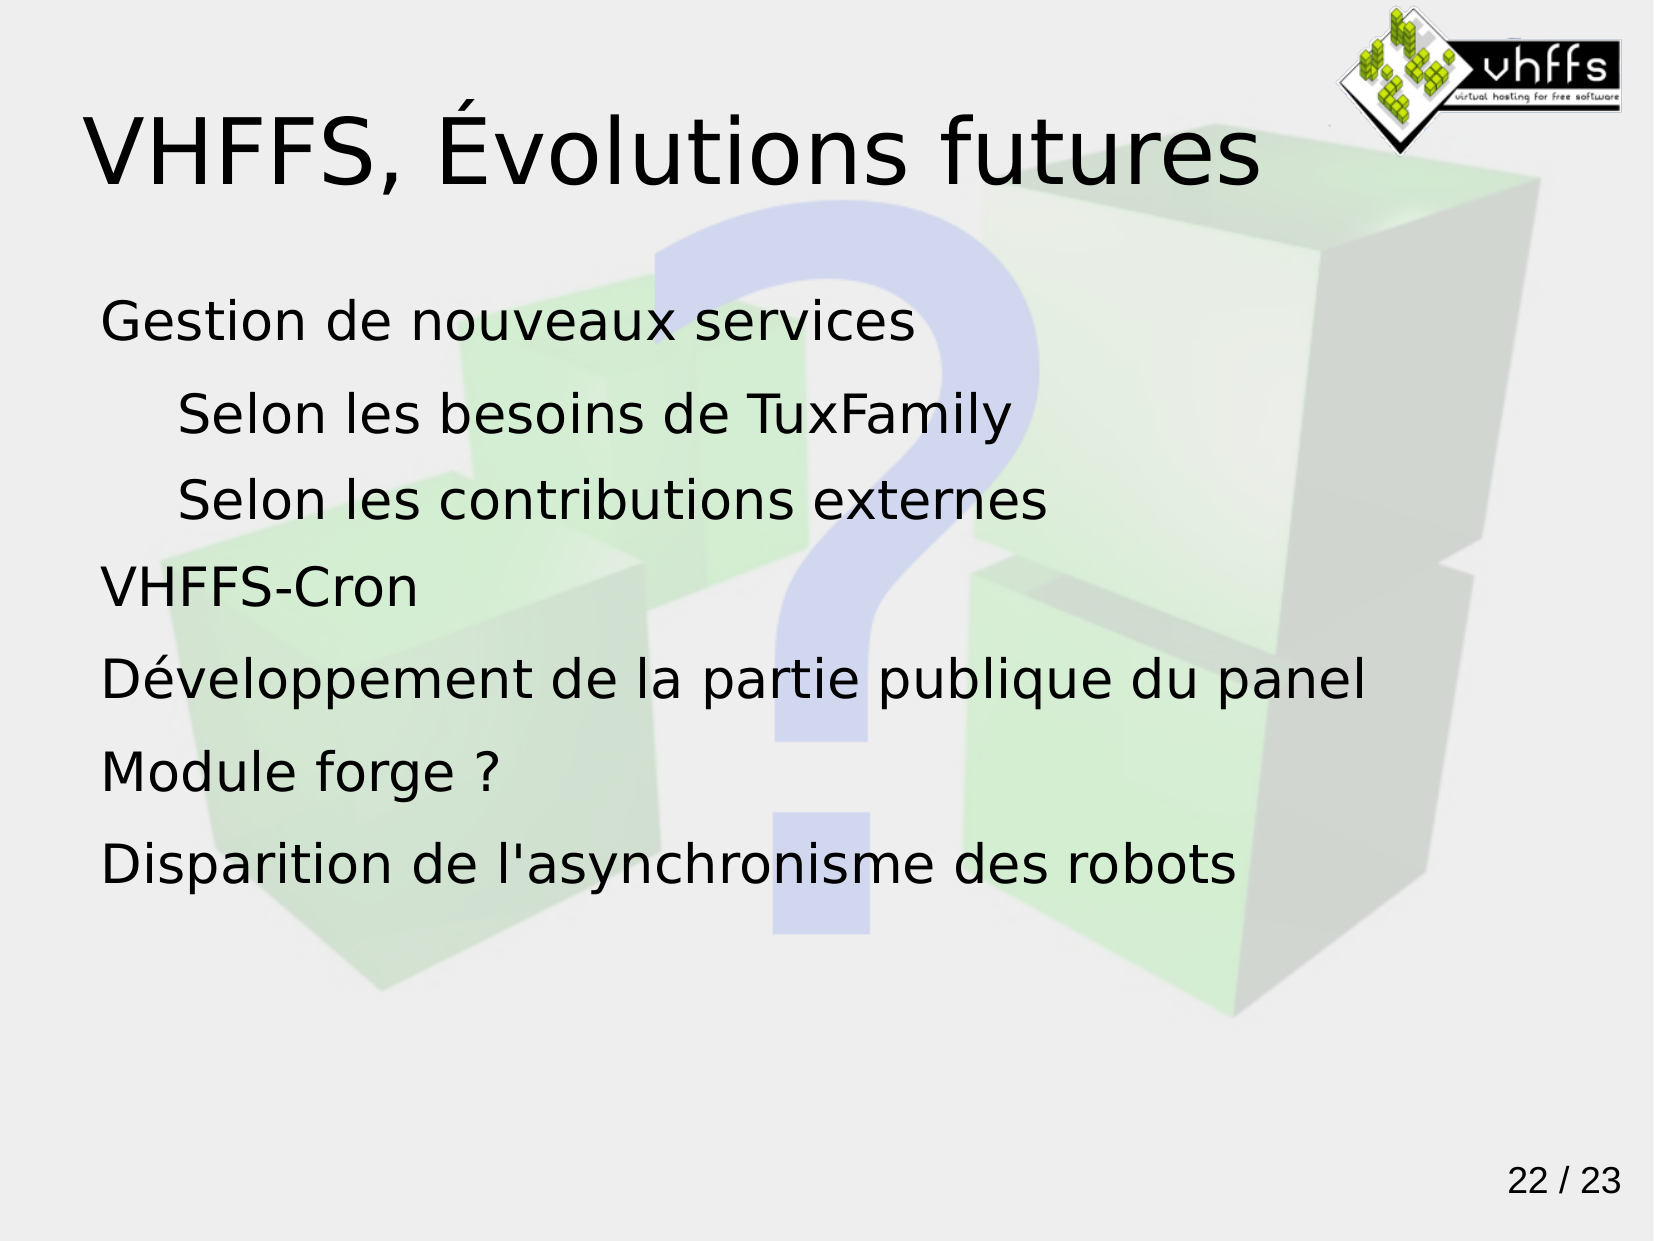

# VHFFS, Évolutions futures
Gestion de nouveaux services
Selon les besoins de TuxFamily
Selon les contributions externes
VHFFS-Cron
Développement de la partie publique du panel
Module forge ?
Disparition de l'asynchronisme des robots